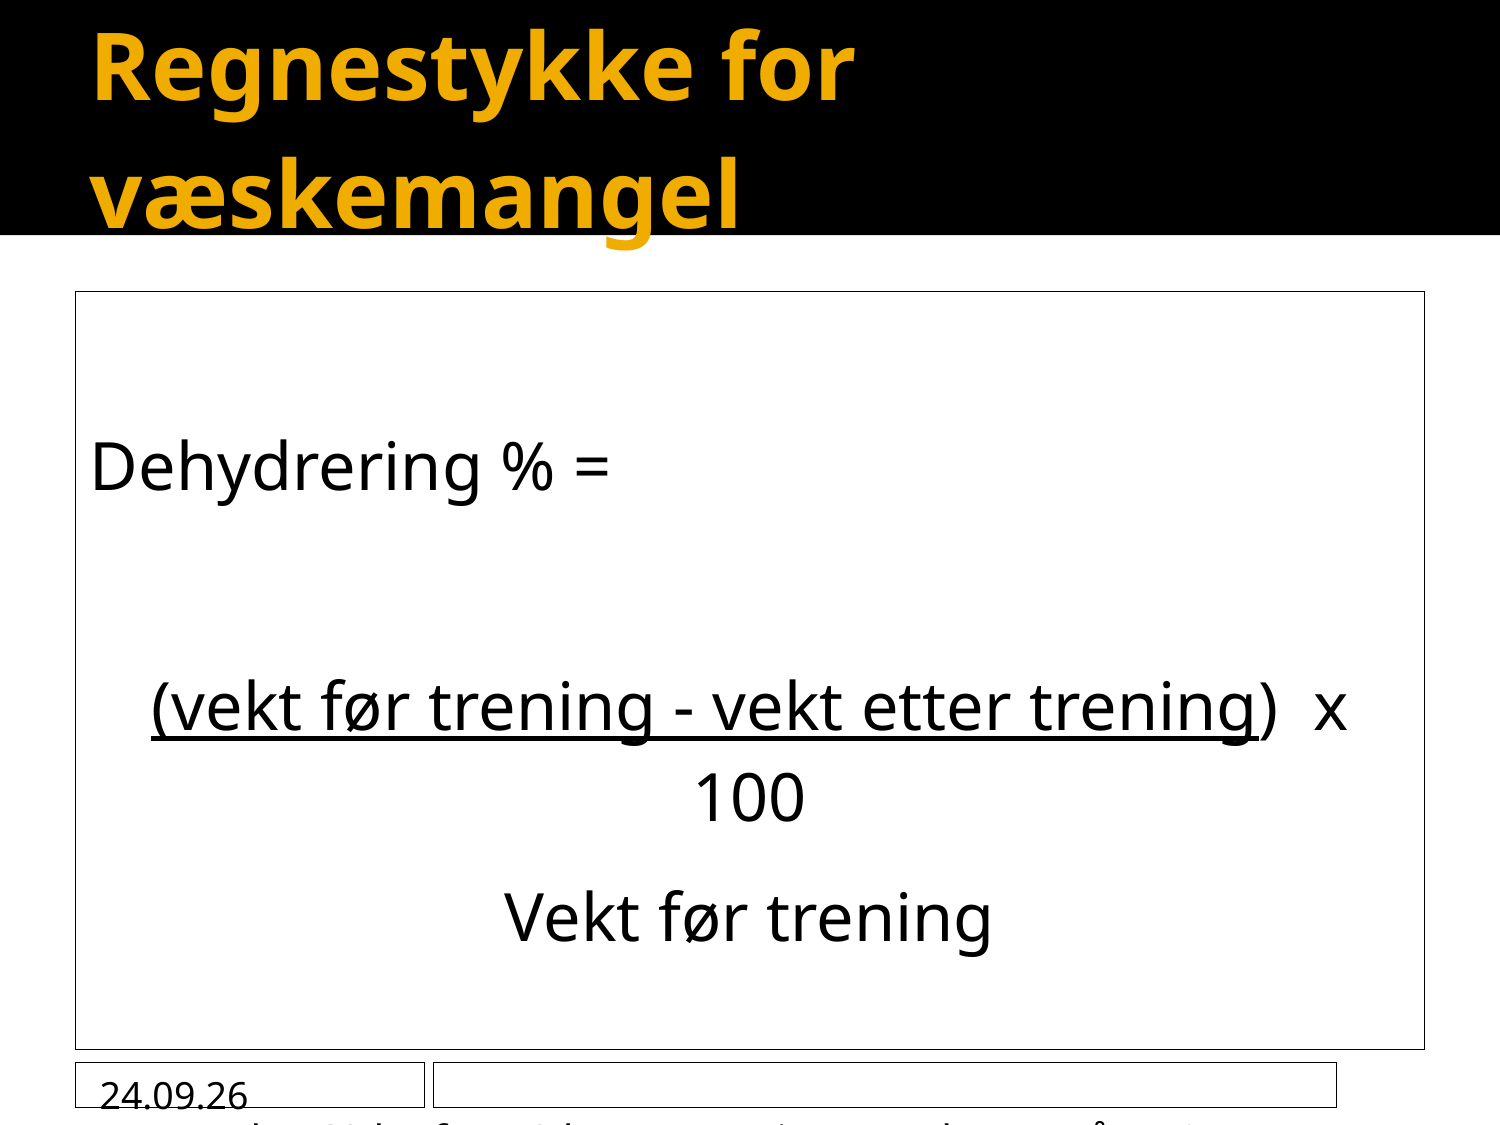

# Regnestykke for væskemangel
Dehydrering % =
(vekt før trening - vekt etter trening) x 100
Vekt før trening
Eks: 60 kg før, 59 kg etter= gir et væsketap på 1,7% av utgangspunkt vekt